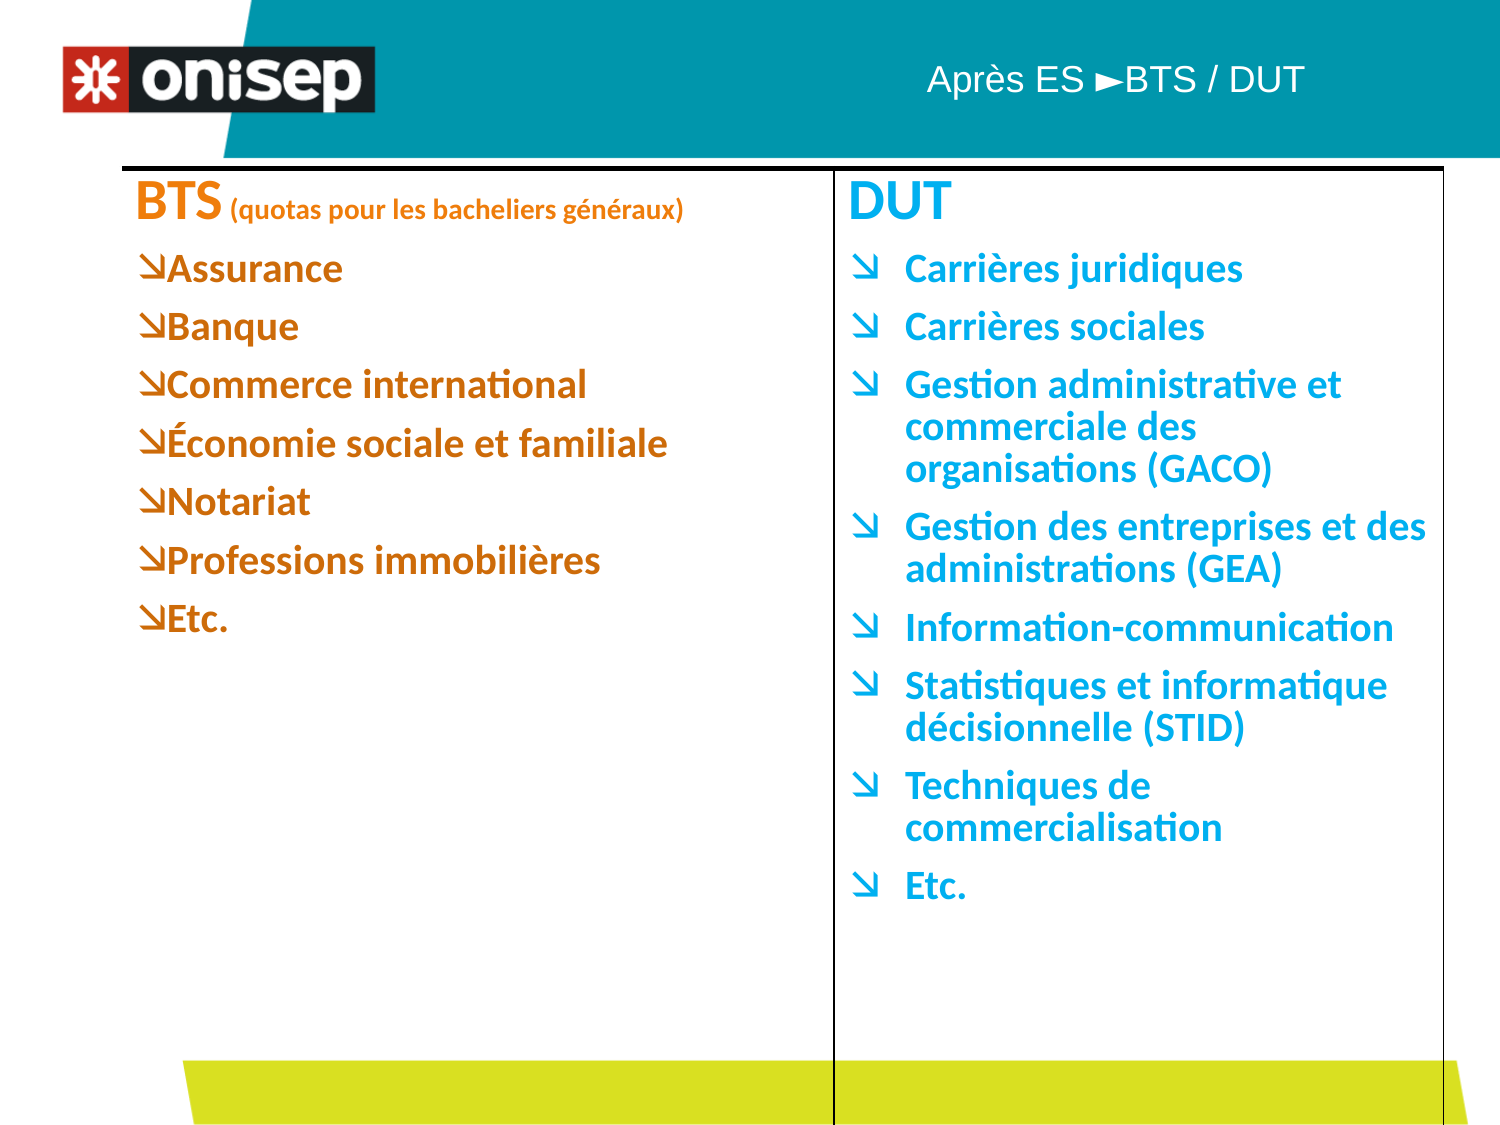

Après ES ►BTS / DUT
| BTS (quotas pour les bacheliers généraux) Assurance Banque Commerce international Économie sociale et familiale Notariat Professions immobilières Etc. | DUT Carrières juridiques Carrières sociales Gestion administrative et commerciale des organisations (GACO) Gestion des entreprises et des administrations (GEA) Information-communication Statistiques et informatique décisionnelle (STID) Techniques de commercialisation Etc. |
| --- | --- |